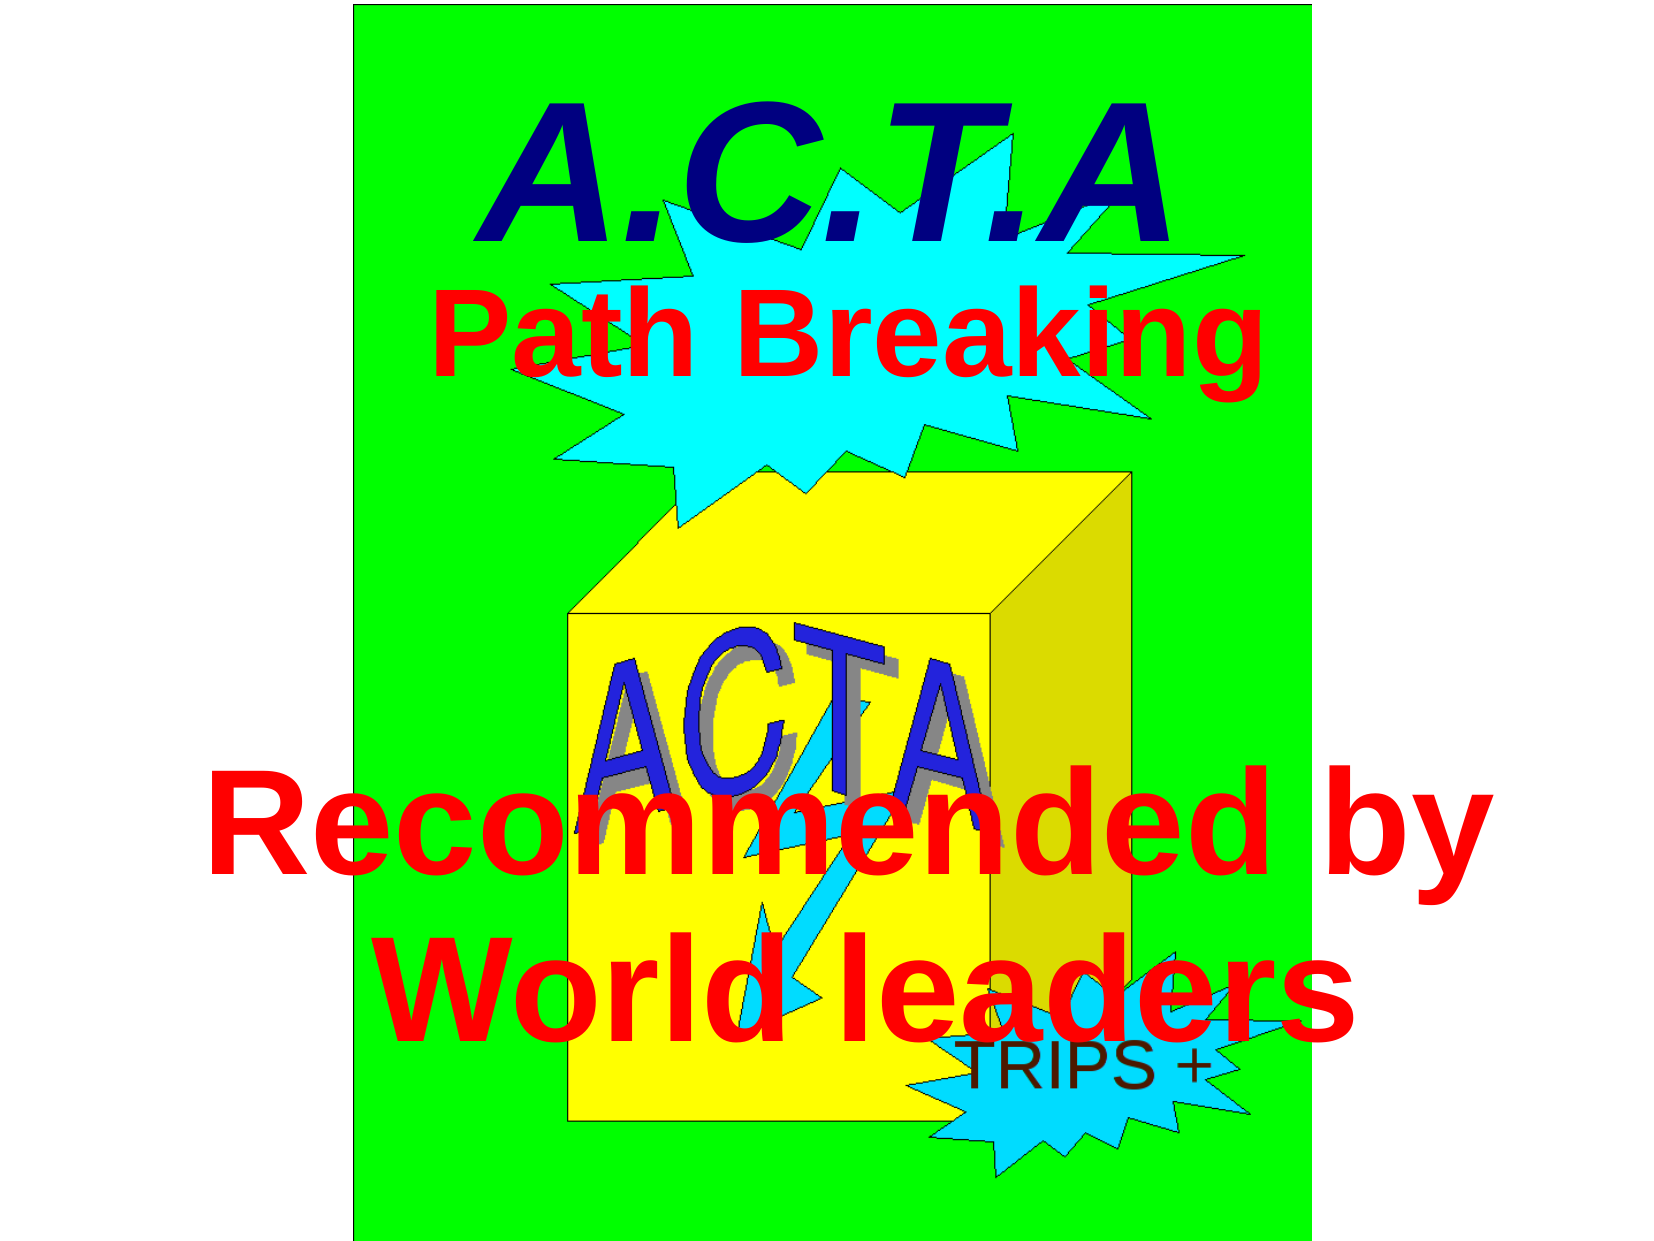

# A.C.T.A
Path Breaking
Recommended by World leaders